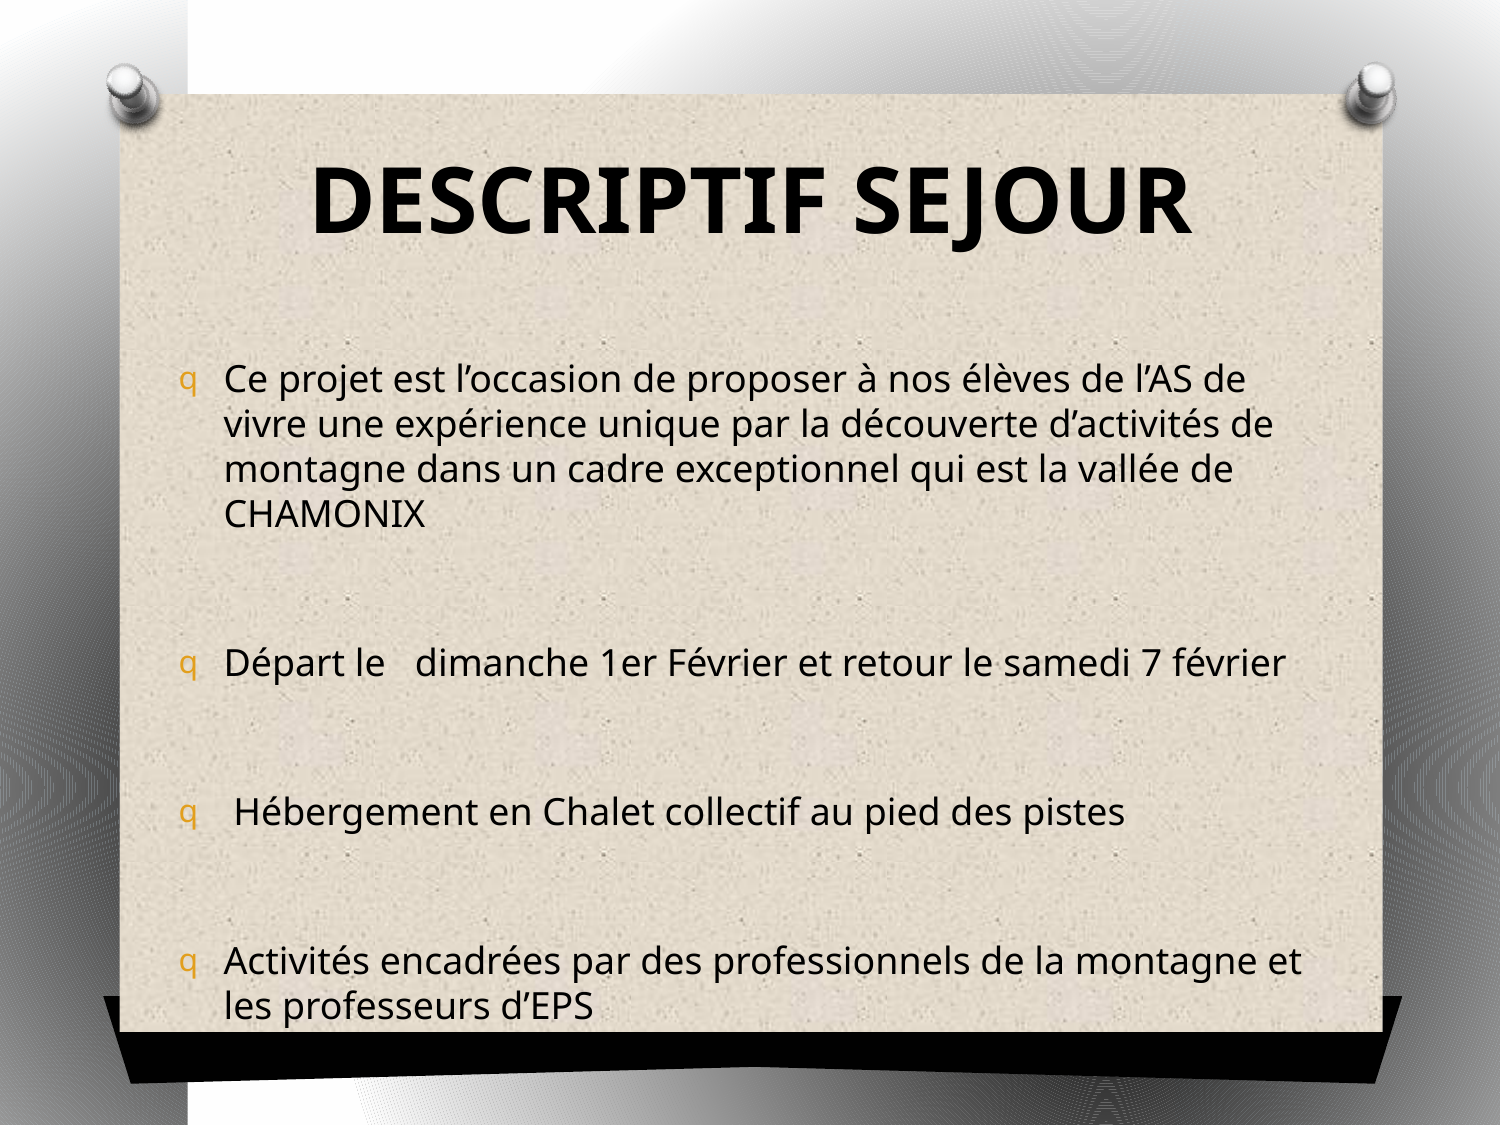

# DESCRIPTIF SEJOUR
Ce projet est l’occasion de proposer à nos élèves de l’AS de vivre une expérience unique par la découverte d’activités de montagne dans un cadre exceptionnel qui est la vallée de CHAMONIX
Départ le dimanche 1er Février et retour le samedi 7 février
 Hébergement en Chalet collectif au pied des pistes
Activités encadrées par des professionnels de la montagne et les professeurs d’EPS